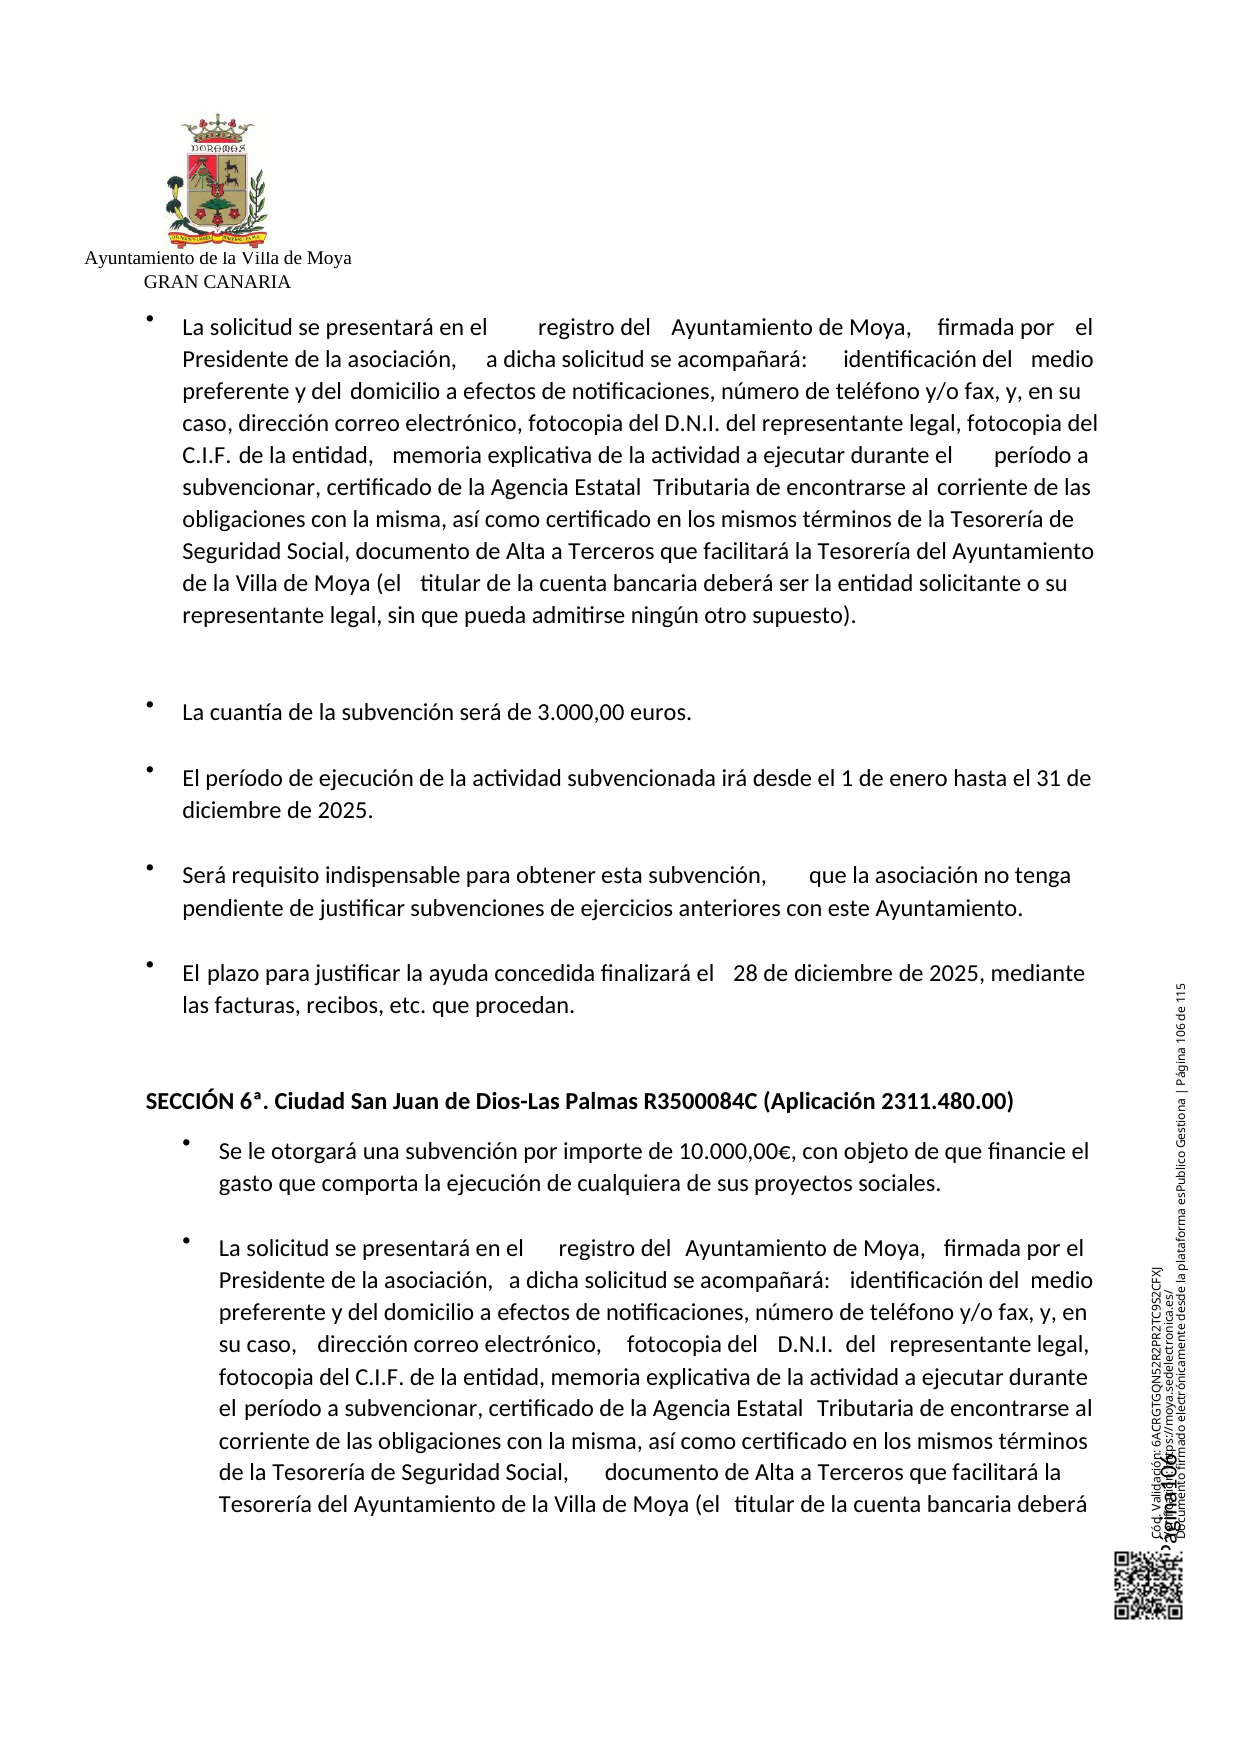

Ayuntamiento de la Villa de Moya
GRAN CANARIA
•
La solicitud se presentará en el
registro del
Ayuntamiento de Moya,
firmada por
el
Presidente de la asociación,
a dicha solicitud se acompañará:
identificación del
medio
preferente y del
domicilio a efectos de notificaciones, número de teléfono y/o fax, y, en su
caso, dirección correo electrónico, fotocopia del D.N.I. del representante legal, fotocopia del
C.I.F.
de la entidad,
memoria explicativa de la actividad a ejecutar durante el
período a
subvencionar, certificado de la Agencia Estatal
Tributaria de encontrarse al
corriente de las
obligaciones con la misma, así como certificado en los mismos términos de la Tesorería de
Seguridad Social, documento de Alta a Terceros que facilitará la Tesorería del Ayuntamiento
de la Villa de Moya (el
titular de la cuenta bancaria deberá ser la entidad solicitante o su
representante legal, sin que pueda admitirse ningún otro supuesto).
•
La cuantía de la subvención será de 3.000,00 euros.
•
El período de ejecución de la actividad subvencionada irá desde el 1 de enero hasta el 31 de
diciembre de 2025.
•
Será requisito indispensable para obtener esta subvención,
que la asociación no tenga
pendiente de justificar subvenciones de ejercicios anteriores con este Ayuntamiento.
•
El
plazo para justificar la ayuda concedida finalizará el
28 de diciembre de 2025, mediante
las facturas, recibos, etc. que procedan.
SECCIÓN 6ª. Ciudad San Juan de Dios-Las Palmas R3500084C (Aplicación 2311.480.00)
•
Se le otorgará una subvención por importe de 10.000,00€, con objeto de que financie el
gasto que comporta la ejecución de cualquiera de sus proyectos sociales.
•
La solicitud se presentará en el
registro del
Ayuntamiento de Moya,
firmada por el
Documento firmado electrónicamente desde la plataforma esPublico Gestiona | Página 106 de 115
Presidente de la asociación,
a dicha solicitud se acompañará:
identificación del
medio
preferente y del domicilio a efectos de notificaciones, número de teléfono y/o fax, y, en
su caso,
dirección correo electrónico,
fotocopia del
D.N.I.
del
representante legal,
fotocopia del C.I.F. de la entidad, memoria explicativa de la actividad a ejecutar durante
Cód. Validación: 6ACRGTGQN52R2PR2TC9S2CFXJ
el
período a subvencionar, certificado de la Agencia Estatal
Tributaria de encontrarse al
Verificación: https://moya.sedelectronica.es/
corriente de las obligaciones con la misma, así como certificado en los mismos términos
de la Tesorería de Seguridad Social,
documento de Alta a Terceros que facilitará la
Página106
Tesorería del
Ayuntamiento de la Villa de Moya (el
titular de la cuenta bancaria deberá